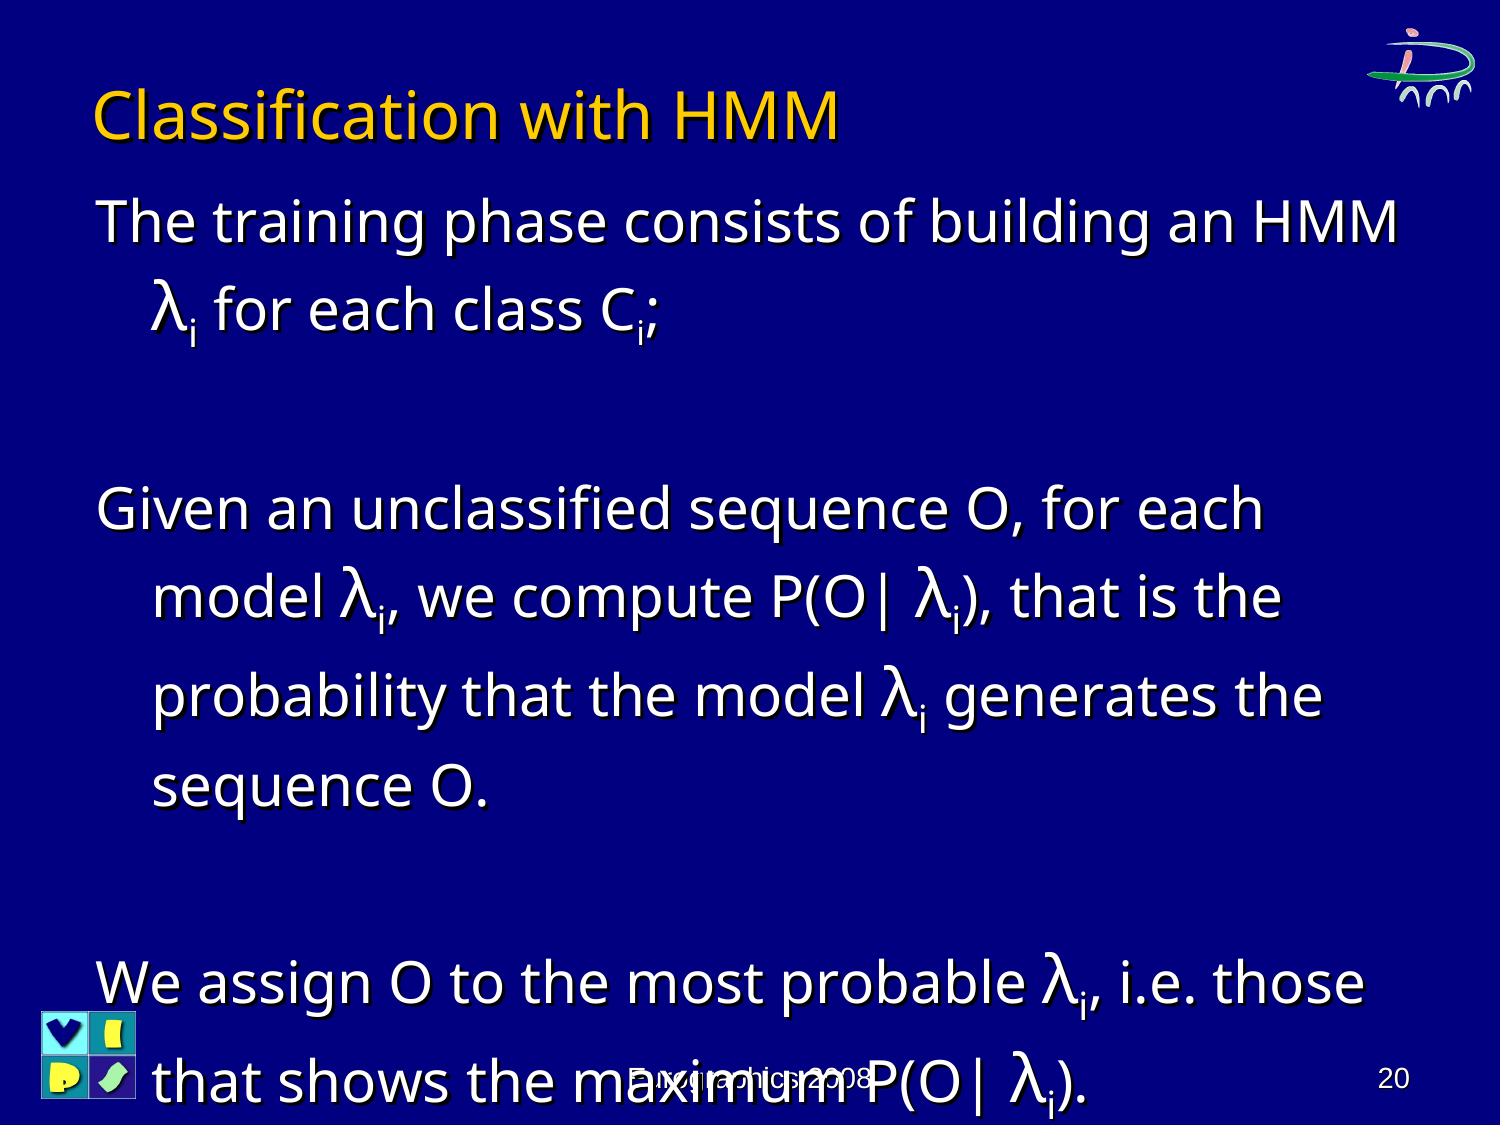

# Classification with HMM
The training phase consists of building an HMM λi for each class Ci;
Given an unclassified sequence O, for each model λi, we compute P(O| λi), that is the probability that the model λi generates the sequence O.
We assign O to the most probable λi, i.e. those that shows the maximum P(O| λi).
Eurographics 2008
20